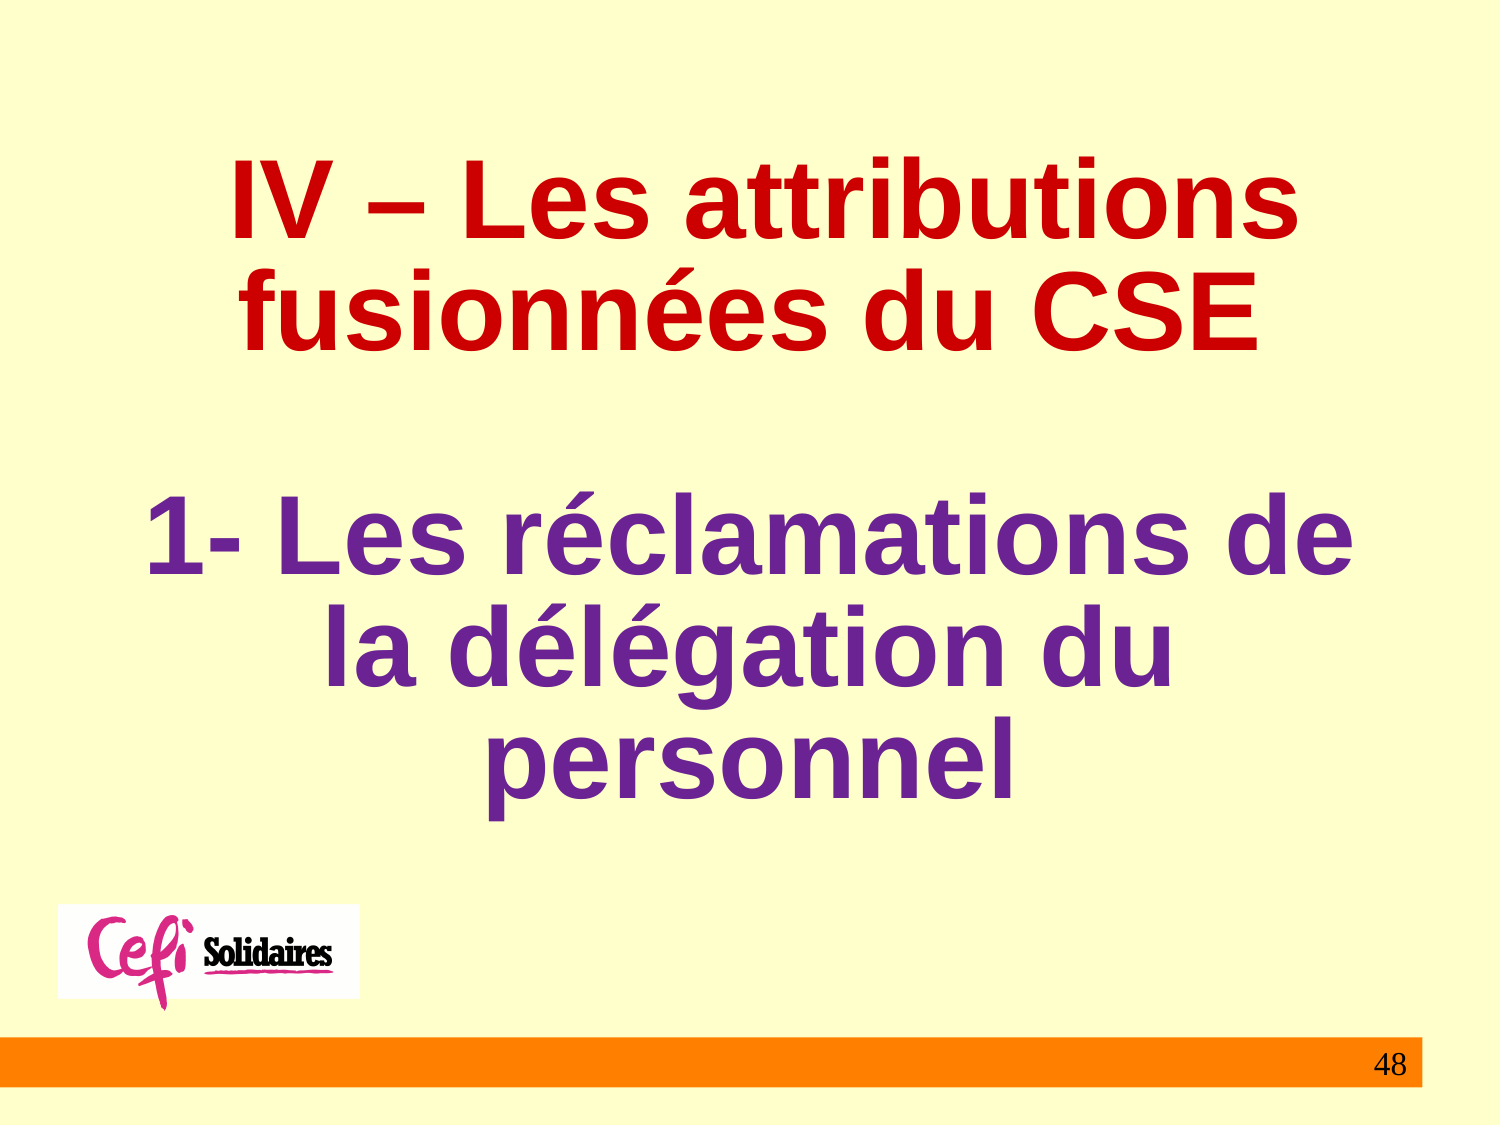

# IV – Les attributions fusionnées du CSE 1- Les réclamations de la délégation du personnel